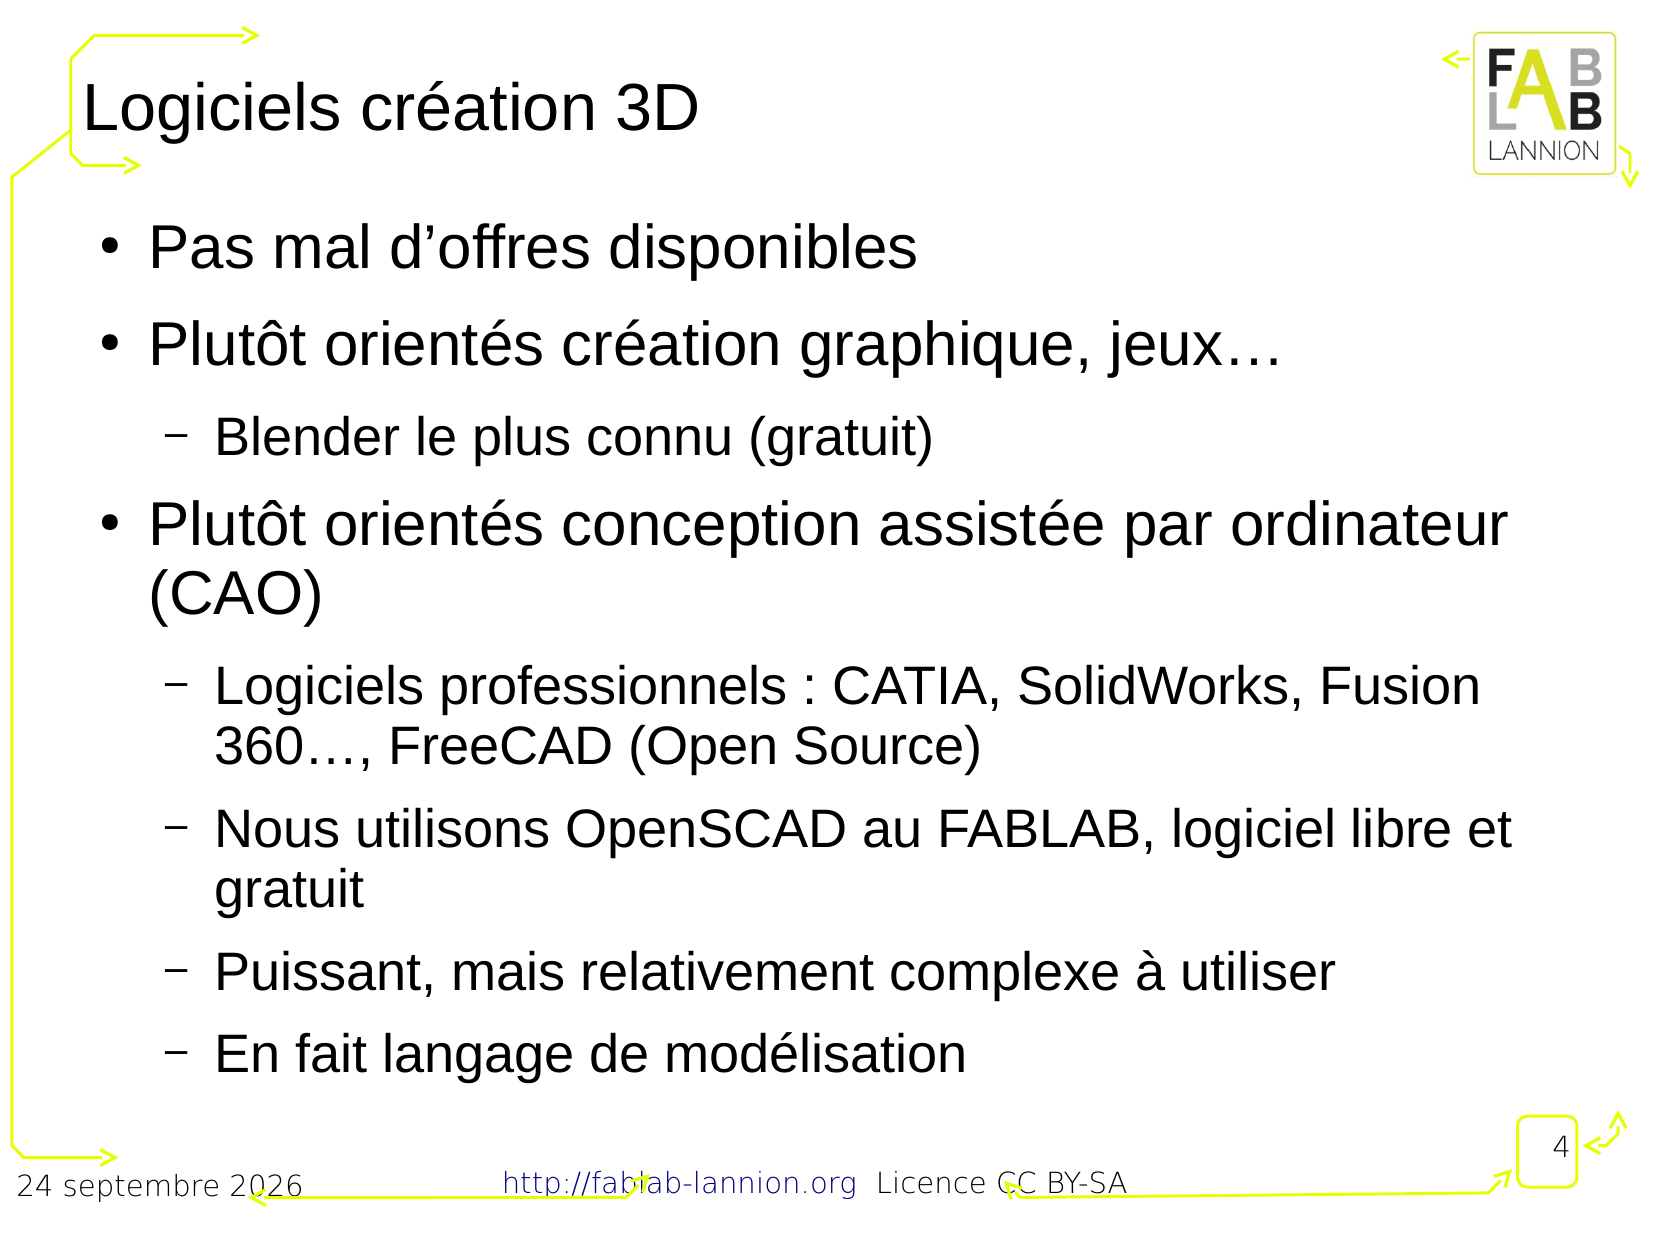

# Logiciels création 3D
Pas mal d’offres disponibles
Plutôt orientés création graphique, jeux…
Blender le plus connu (gratuit)
Plutôt orientés conception assistée par ordinateur (CAO)
Logiciels professionnels : CATIA, SolidWorks, Fusion 360…, FreeCAD (Open Source)
Nous utilisons OpenSCAD au FABLAB, logiciel libre et gratuit
Puissant, mais relativement complexe à utiliser
En fait langage de modélisation
4